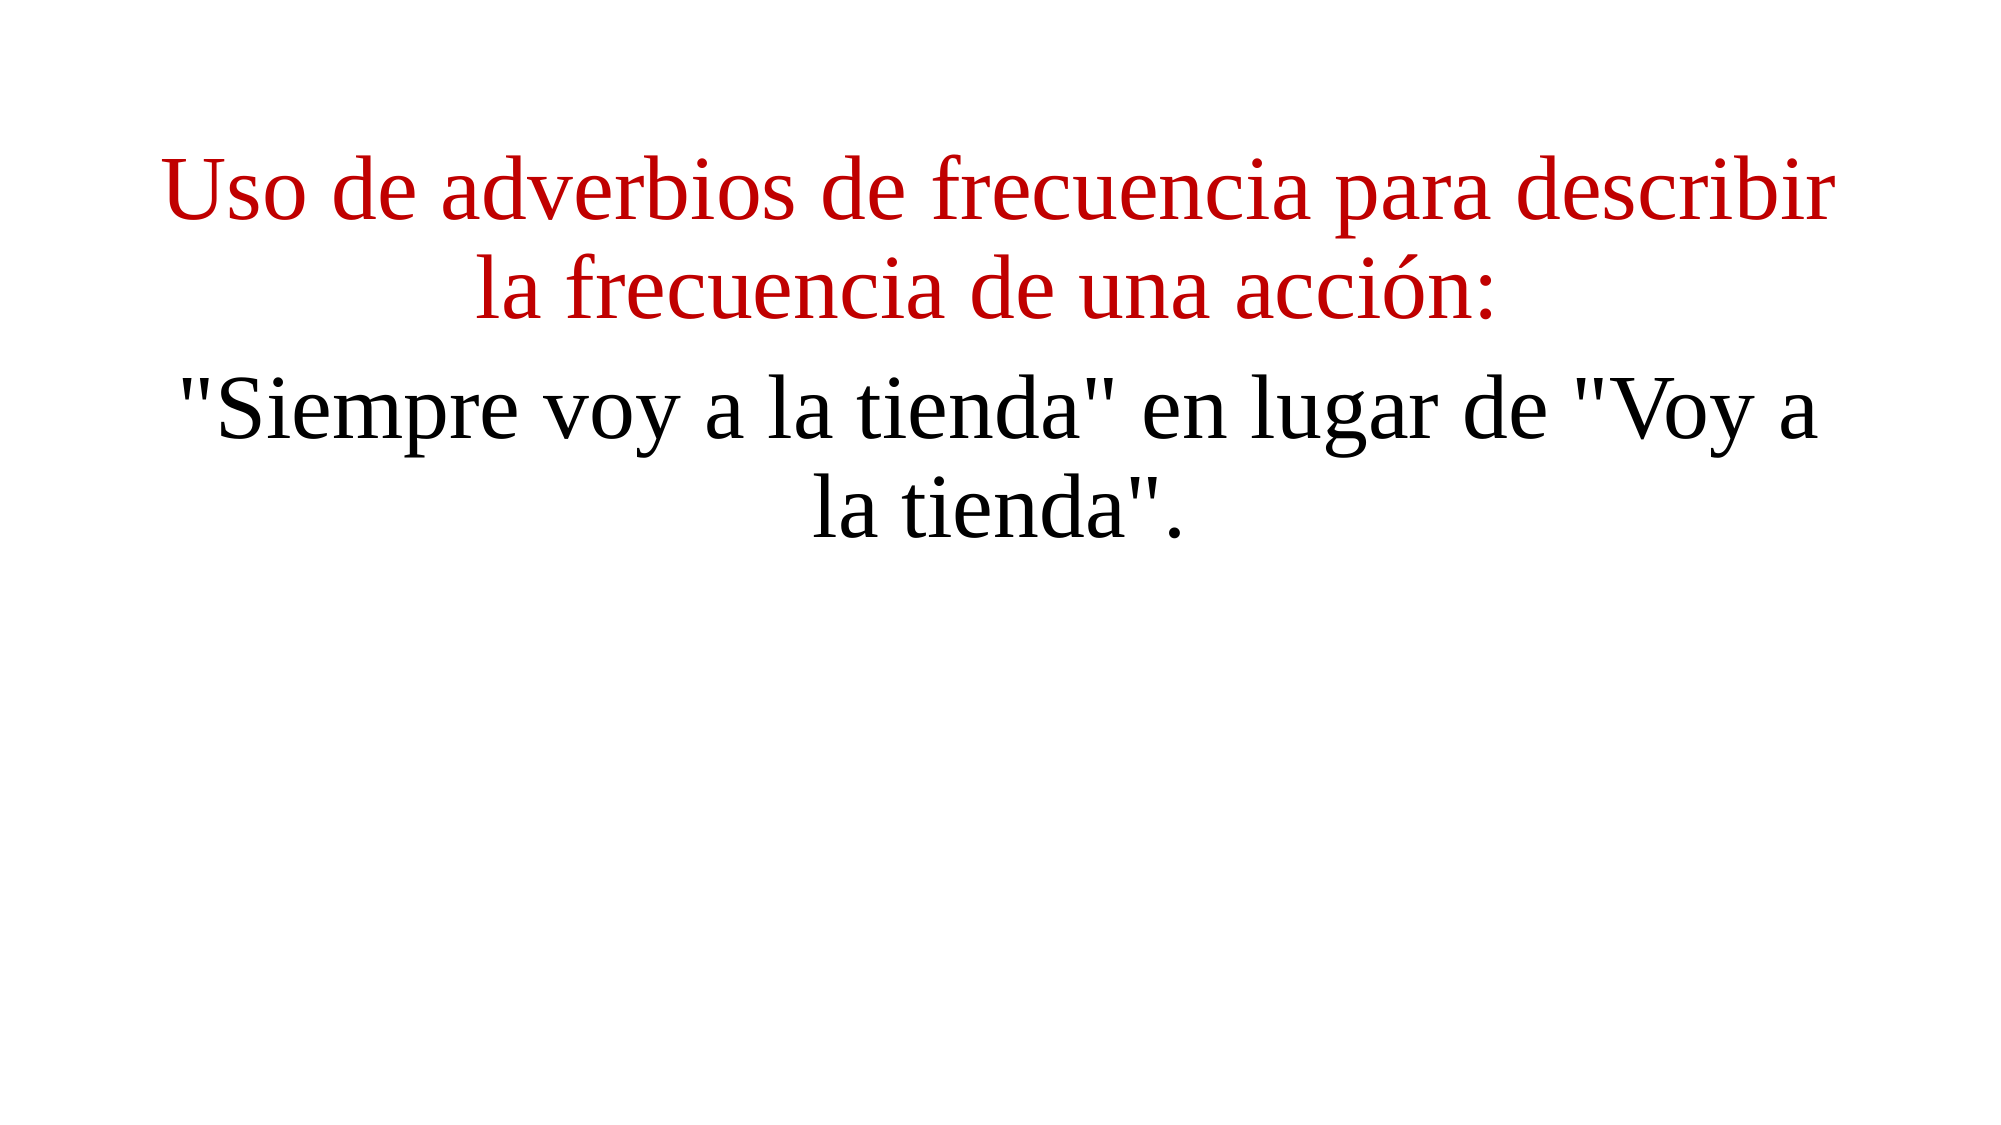

# Uso de adverbios de frecuencia para describir la frecuencia de una acción:
"Siempre voy a la tienda" en lugar de "Voy a la tienda".